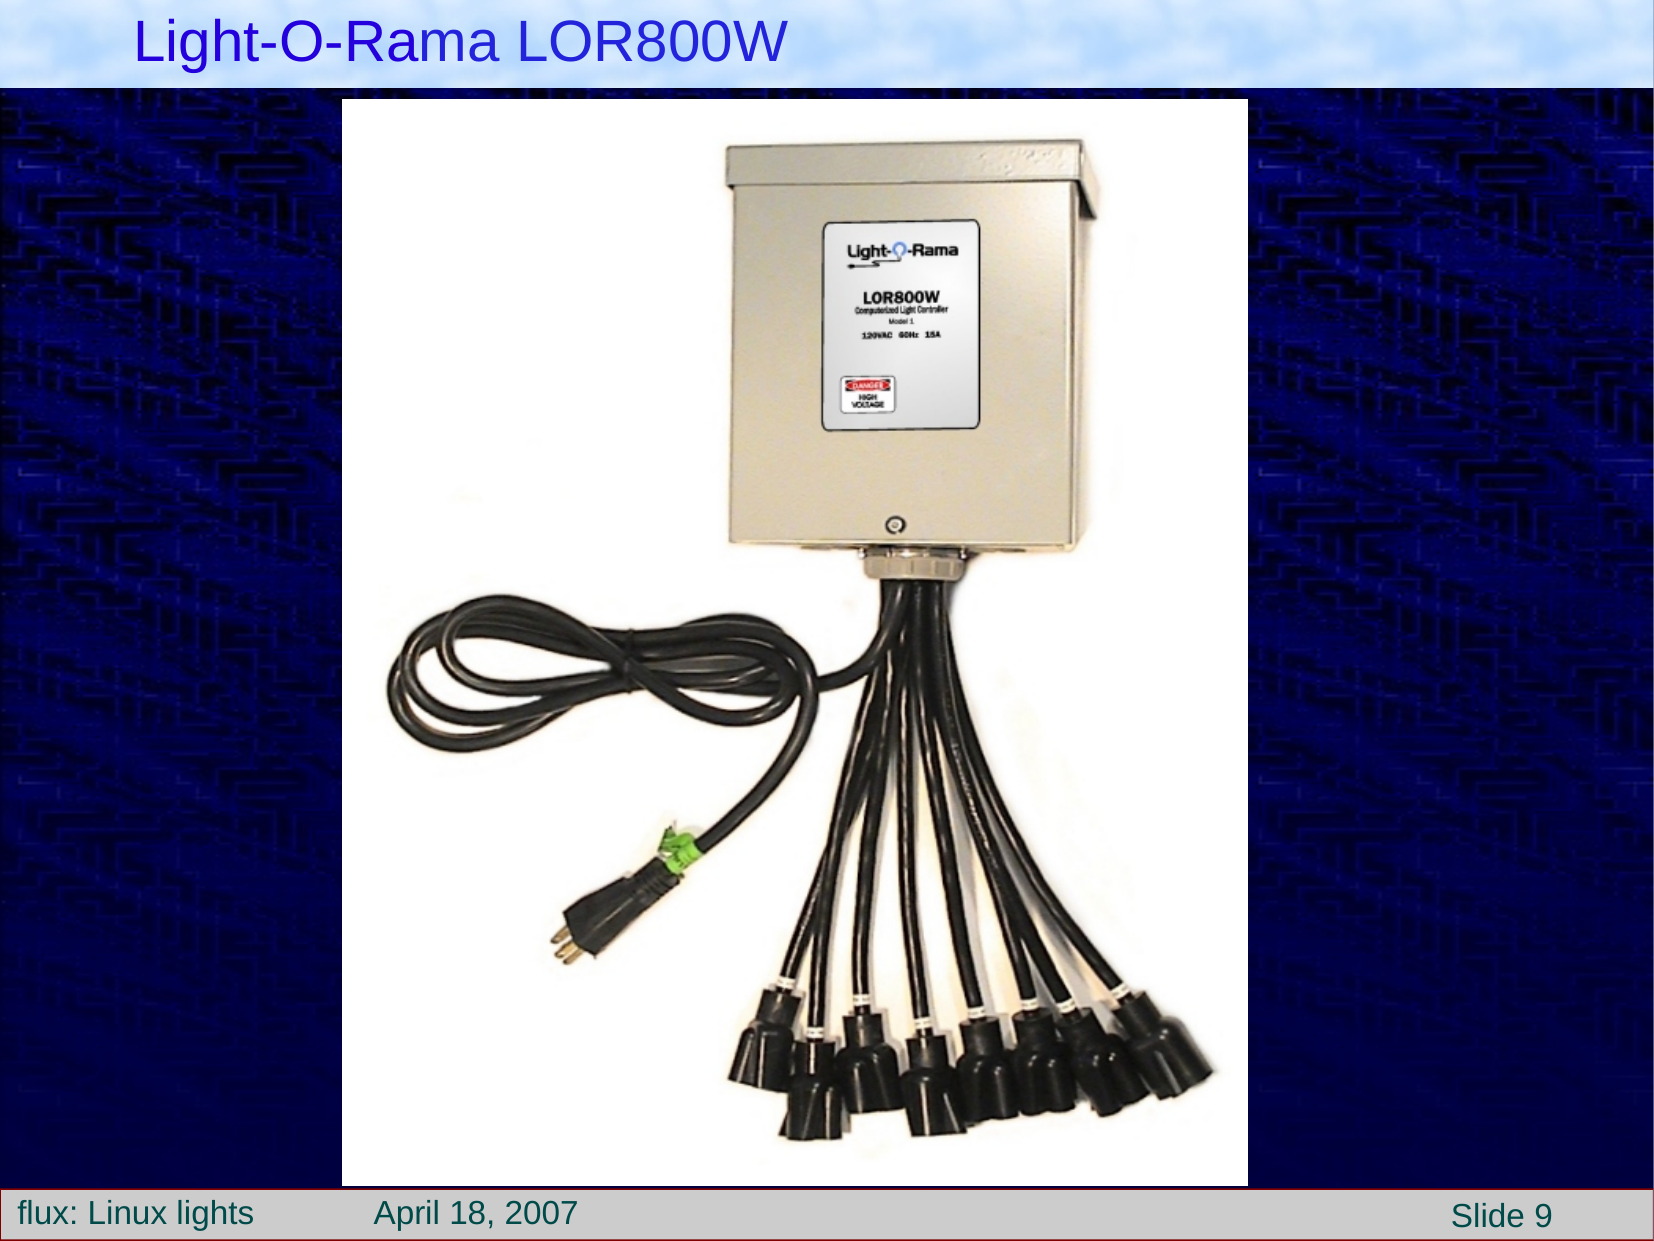

Light-O-Rama LOR800W
flux: Linux lights	April 18, 2007
Slide